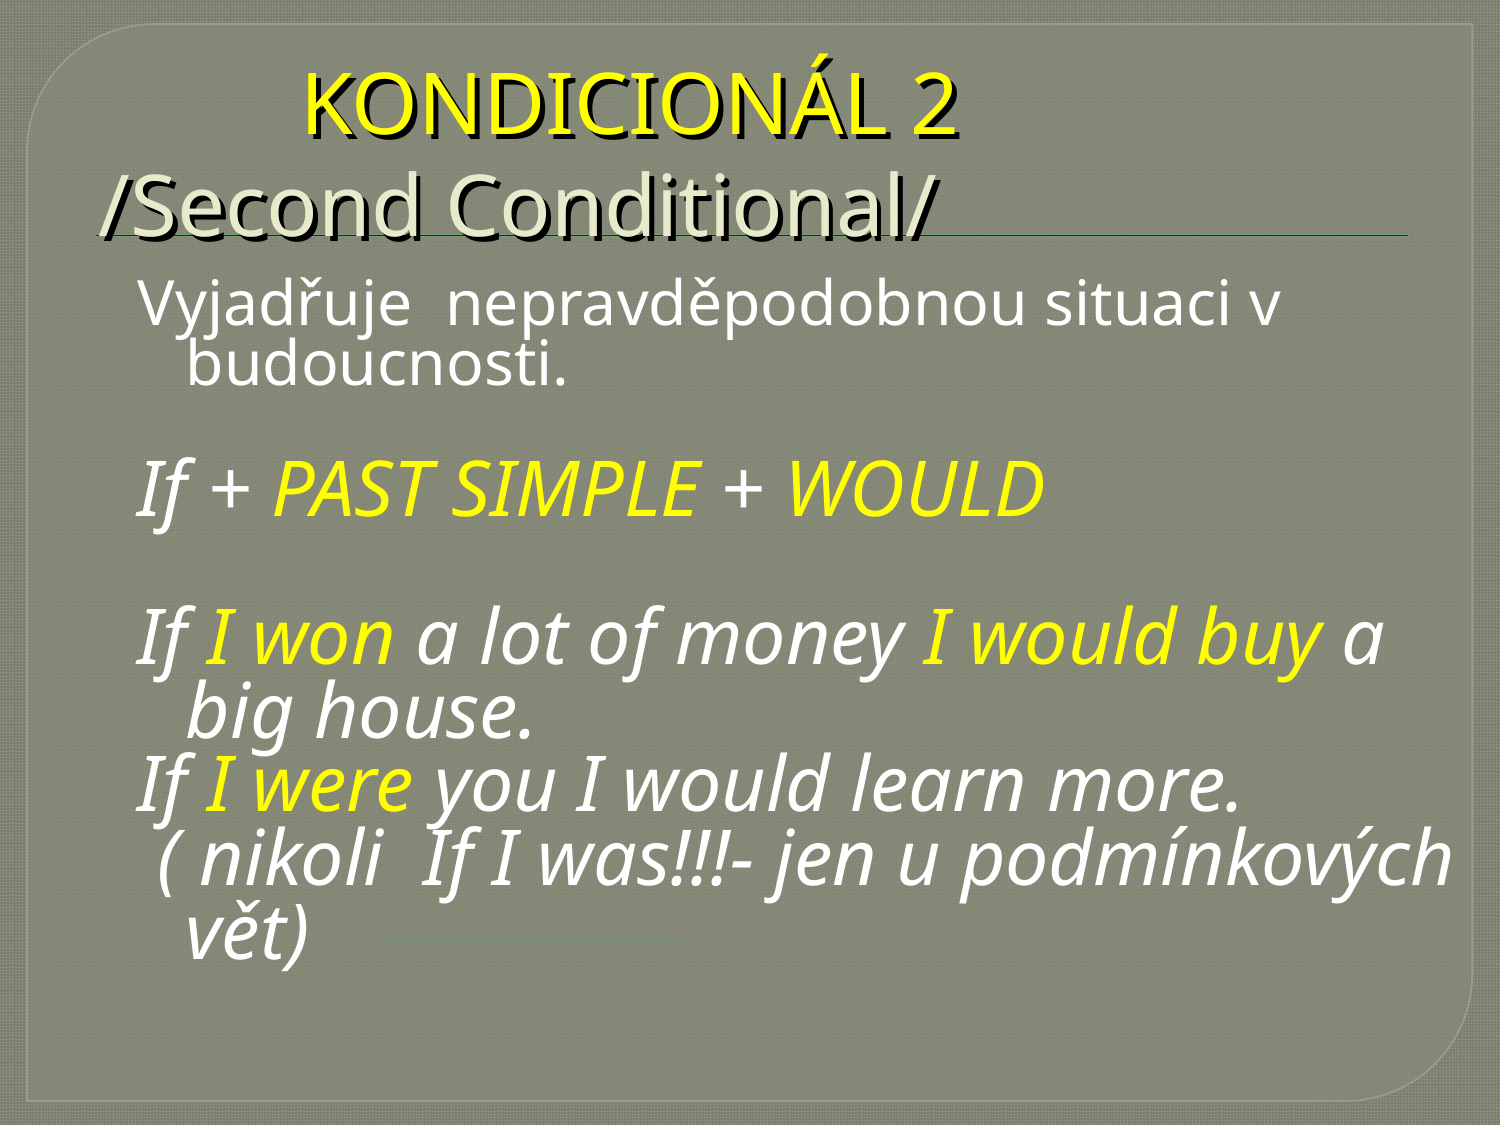

# KONDICIONÁL 2 /Second Conditional/
Vyjadřuje nepravděpodobnou situaci v budoucnosti.
If + PAST SIMPLE + WOULD
If I won a lot of money I would buy a big house.
If I were you I would learn more.
 ( nikoli If I was!!!- jen u podmínkových vět)